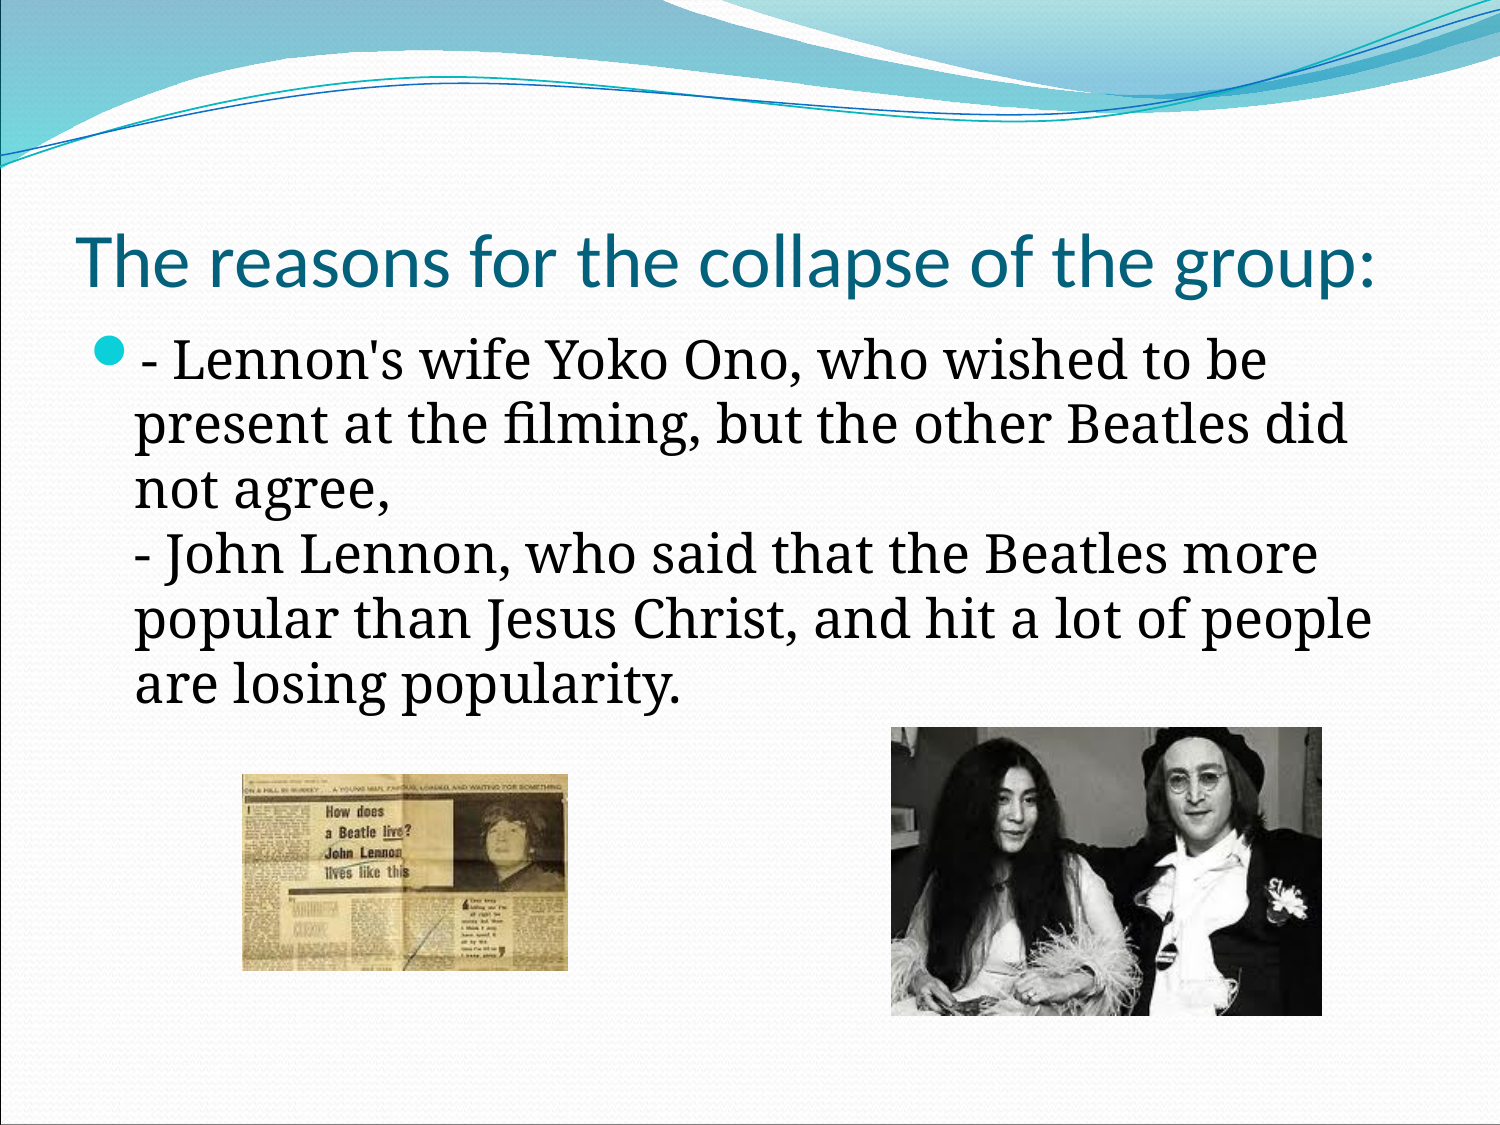

The reasons for the collapse of the group:
# - Lennon's wife Yoko Ono, who wished to be present at the filming, but the other Beatles did not agree, - John Lennon, who said that the Beatles more popular than Jesus Christ, and hit a lot of people are losing popularity.